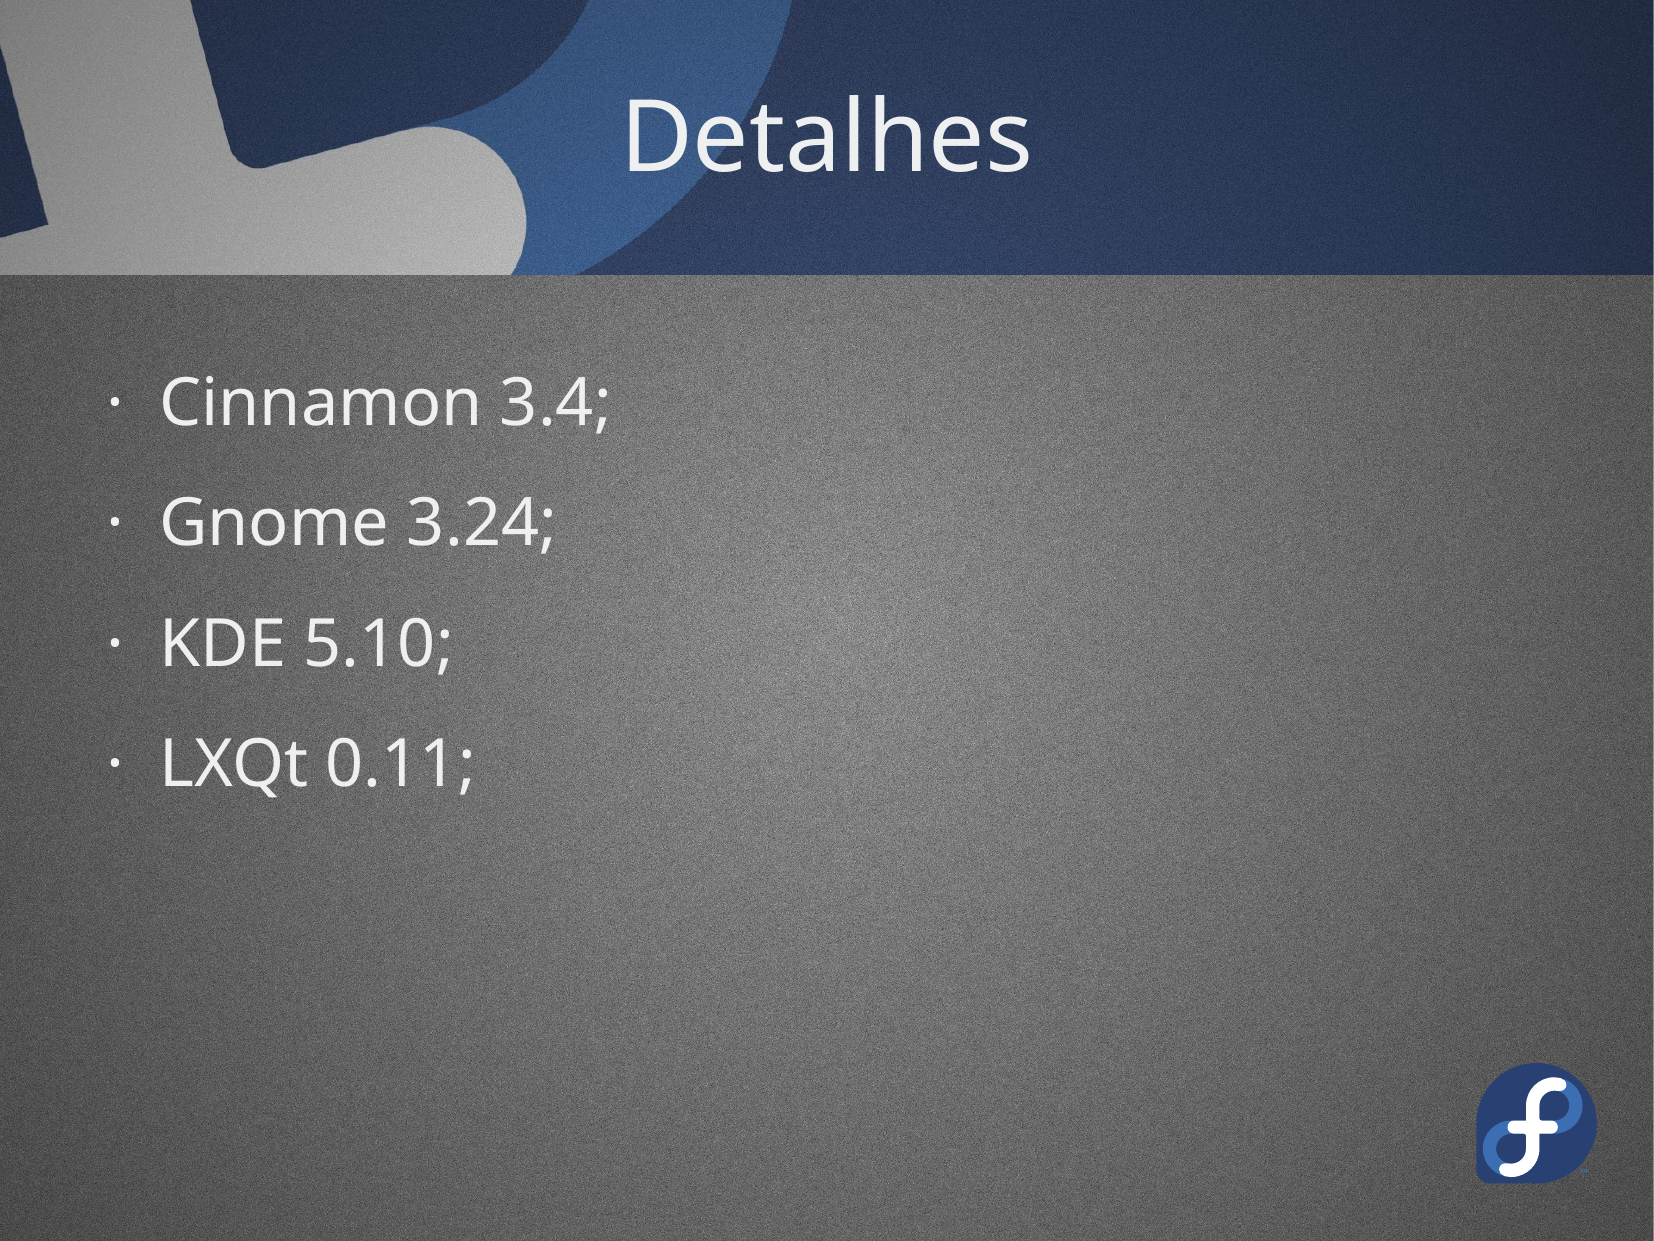

# Detalhes
Cinnamon 3.4;
Gnome 3.24;
KDE 5.10;
LXQt 0.11;